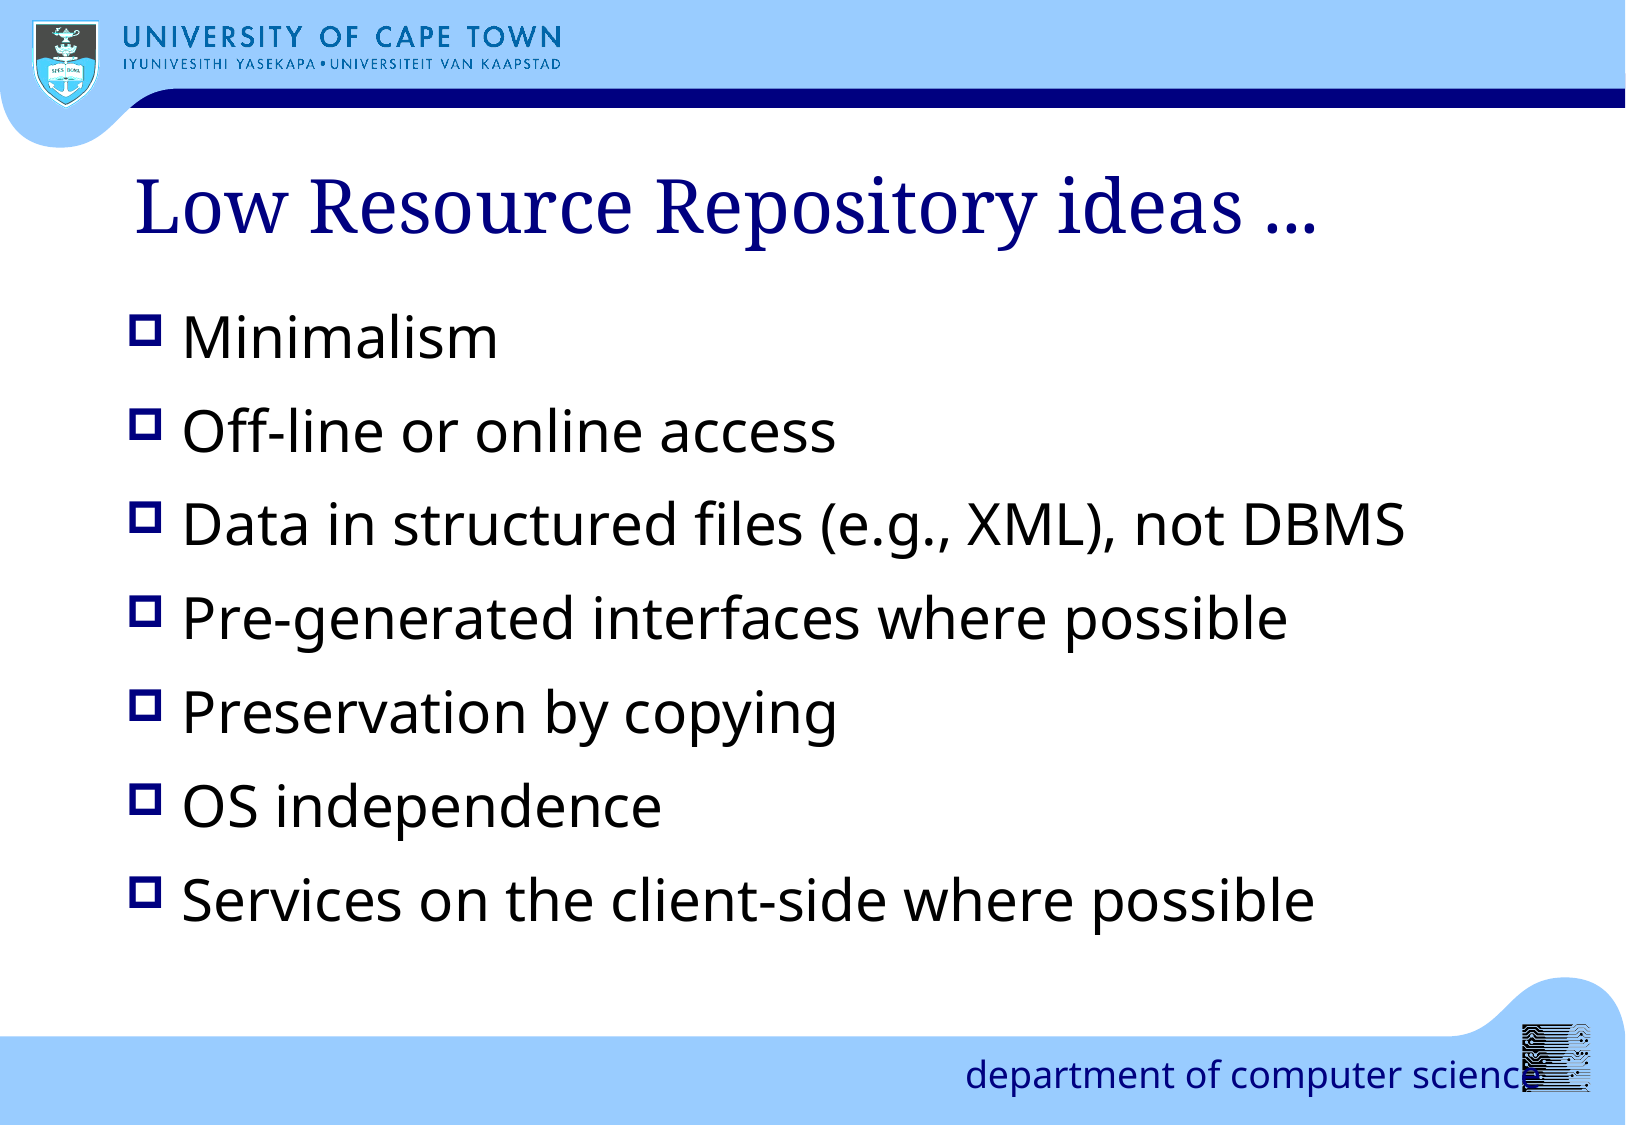

# Low Resource Repository ideas ...
Minimalism
Off-line or online access
Data in structured files (e.g., XML), not DBMS
Pre-generated interfaces where possible
Preservation by copying
OS independence
Services on the client-side where possible